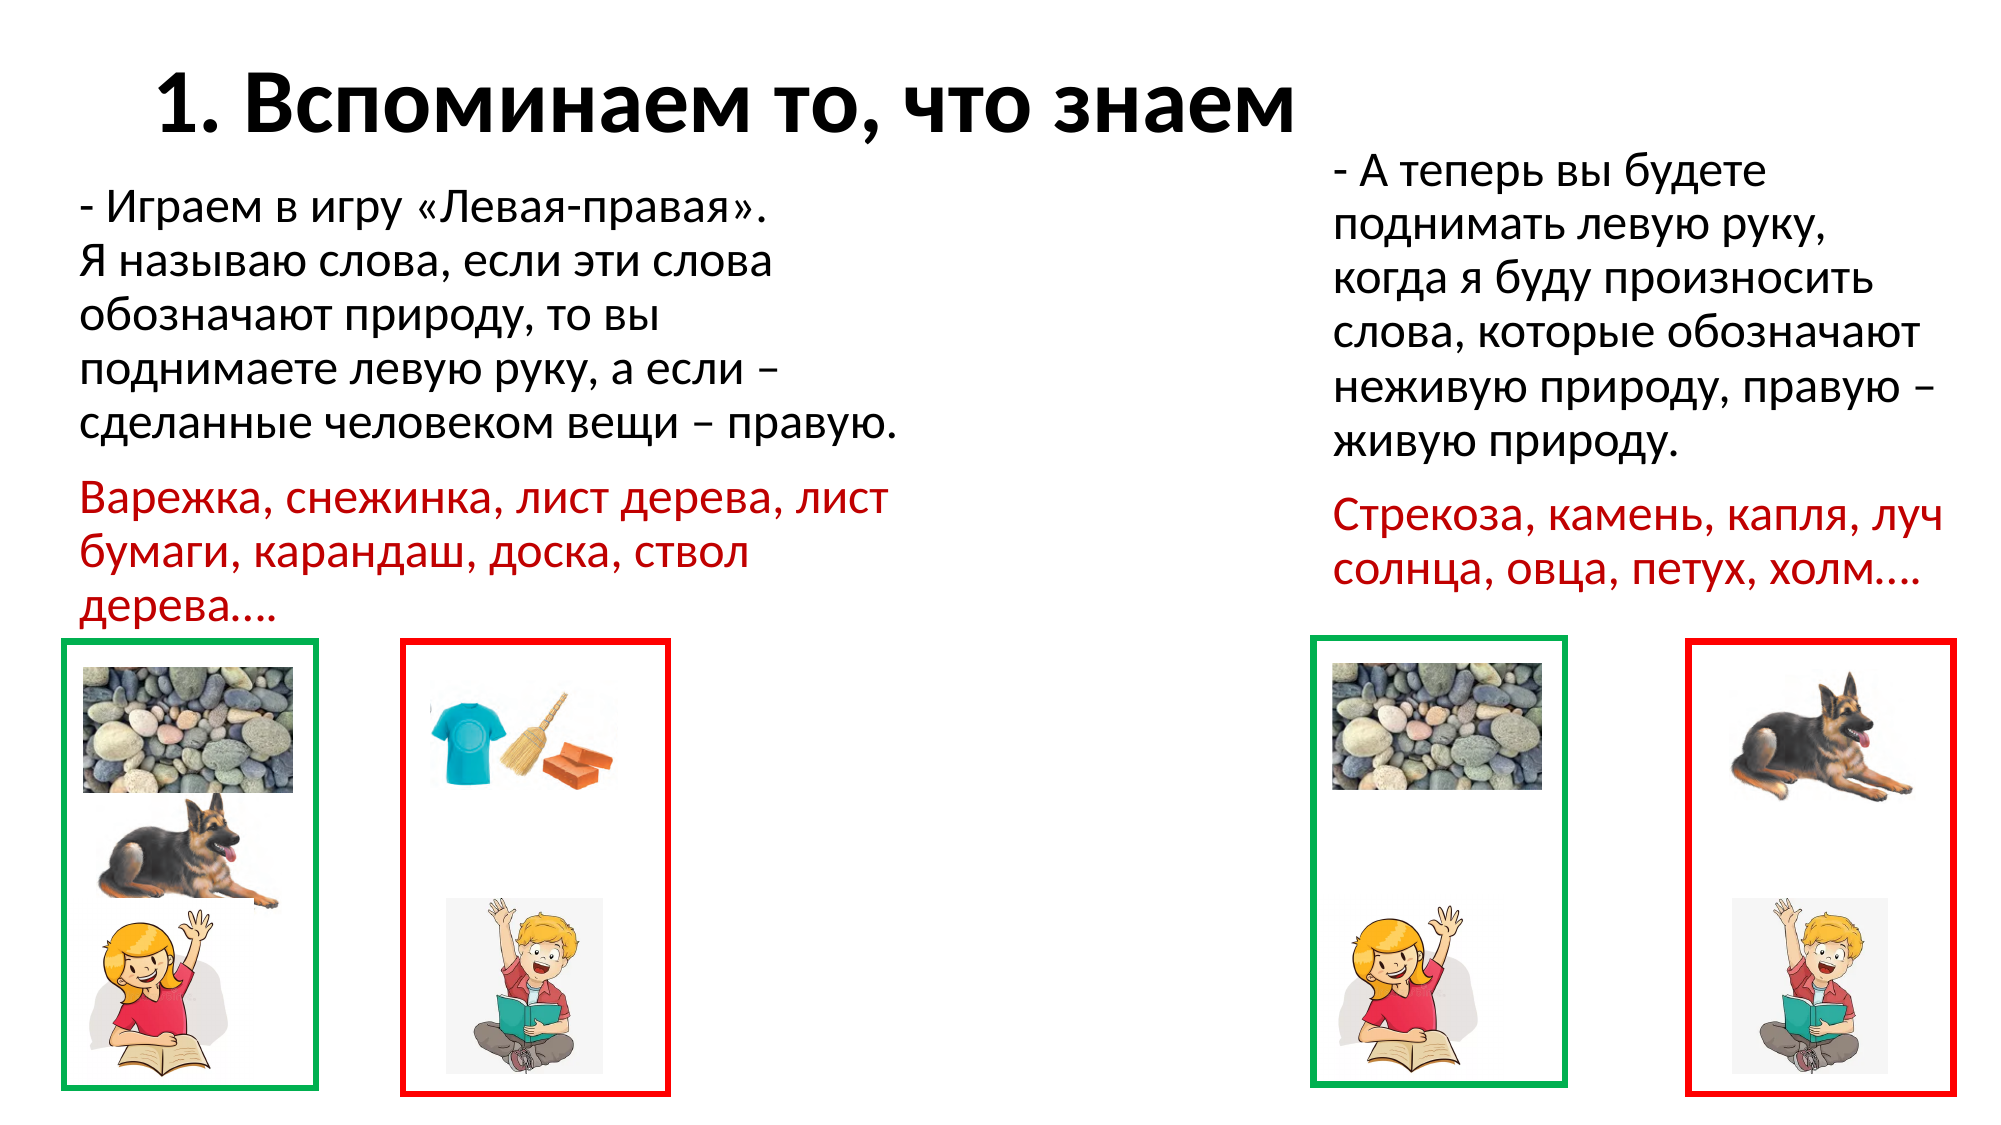

# 1. Вспоминаем то, что знаем
- А теперь вы будете поднимать левую руку, когда я буду произносить слова, которые обозначают неживую природу, правую – живую природу.
Стрекоза, камень, капля, луч солнца, овца, петух, холм….
- Играем в игру «Левая-правая». Я называю слова, если эти слова обозначают природу, то вы поднимаете левую руку, а если – сделанные человеком вещи – правую.
Варежка, снежинка, лист дерева, лист бумаги, карандаш, доска, ствол дерева….